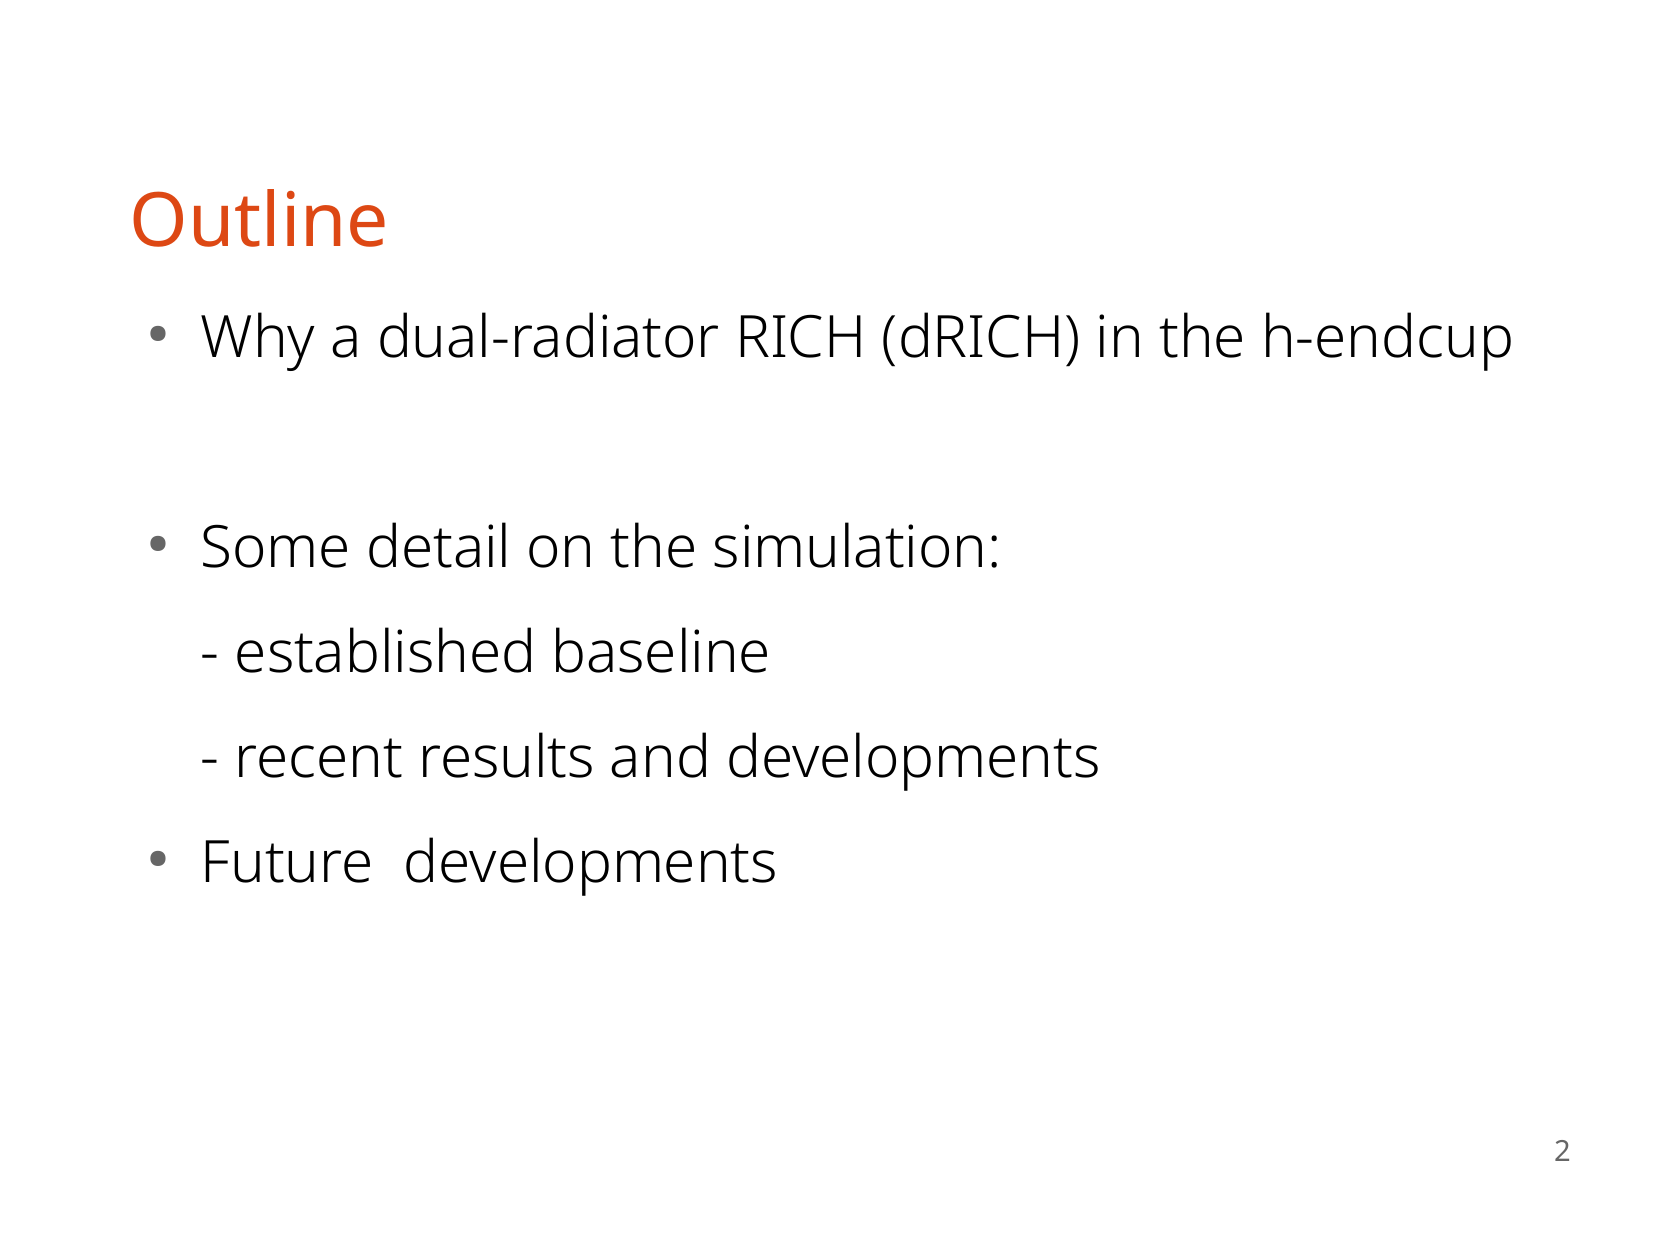

# Outline
Why a dual-radiator RICH (dRICH) in the h-endcup
Some detail on the simulation:
- established baseline
- recent results and developments
Future developments
2